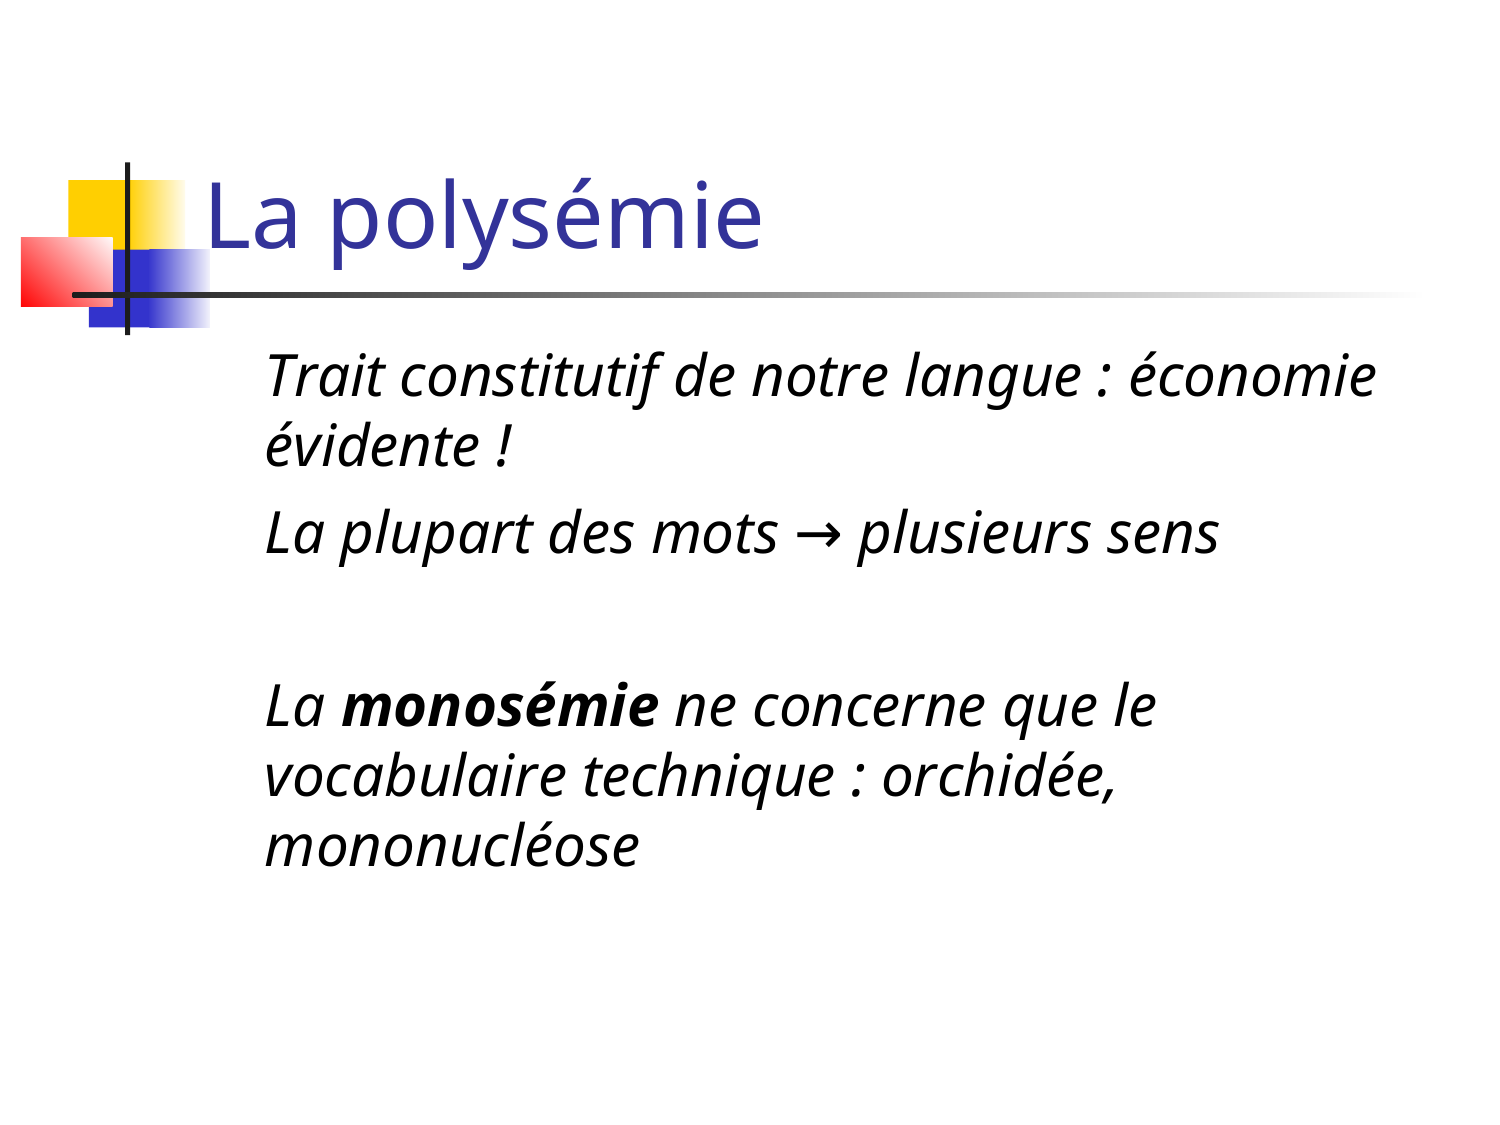

# La polysémie
Trait constitutif de notre langue : économie évidente !
La plupart des mots → plusieurs sens
La monosémie ne concerne que le vocabulaire technique : orchidée, mononucléose